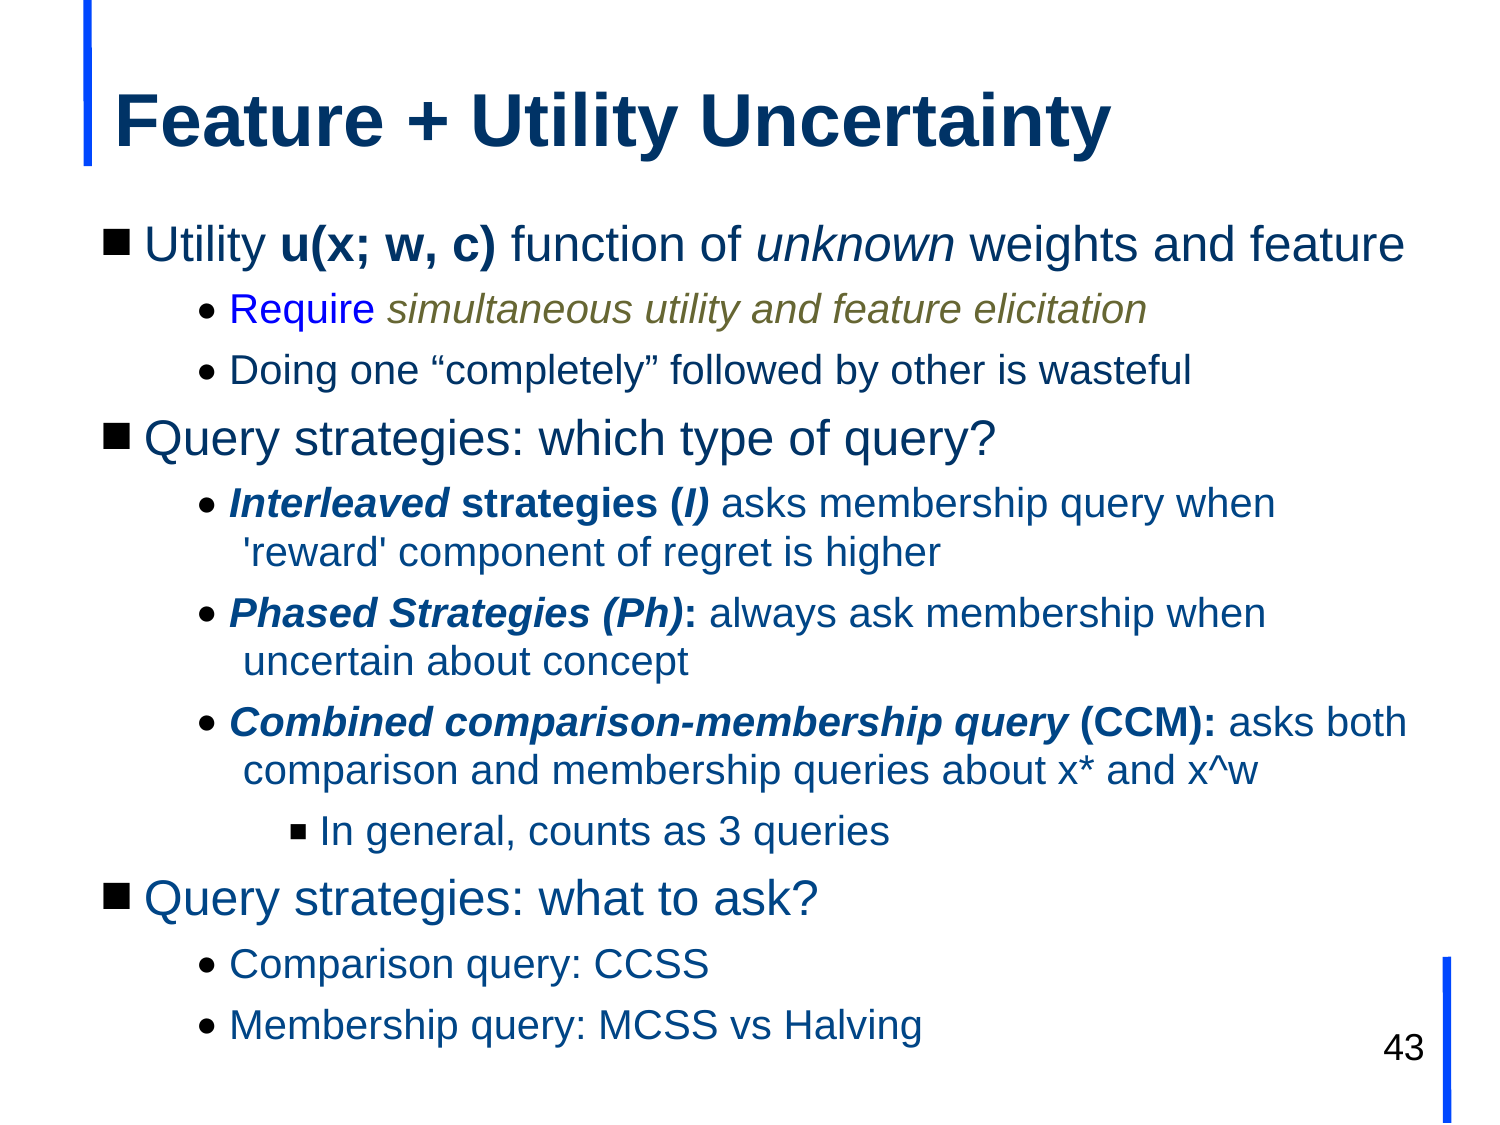

# Feature + Utility Uncertainty
 Utility u(x; w, c) function of unknown weights and feature
 Require simultaneous utility and feature elicitation
 Doing one “completely” followed by other is wasteful
 Query strategies: which type of query?
 Interleaved strategies (I) asks membership query when 'reward' component of regret is higher
 Phased Strategies (Ph): always ask membership when uncertain about concept
 Combined comparison-membership query (CCM): asks both comparison and membership queries about x* and x^w
 In general, counts as 3 queries
 Query strategies: what to ask?
 Comparison query: CCSS
 Membership query: MCSS vs Halving
43